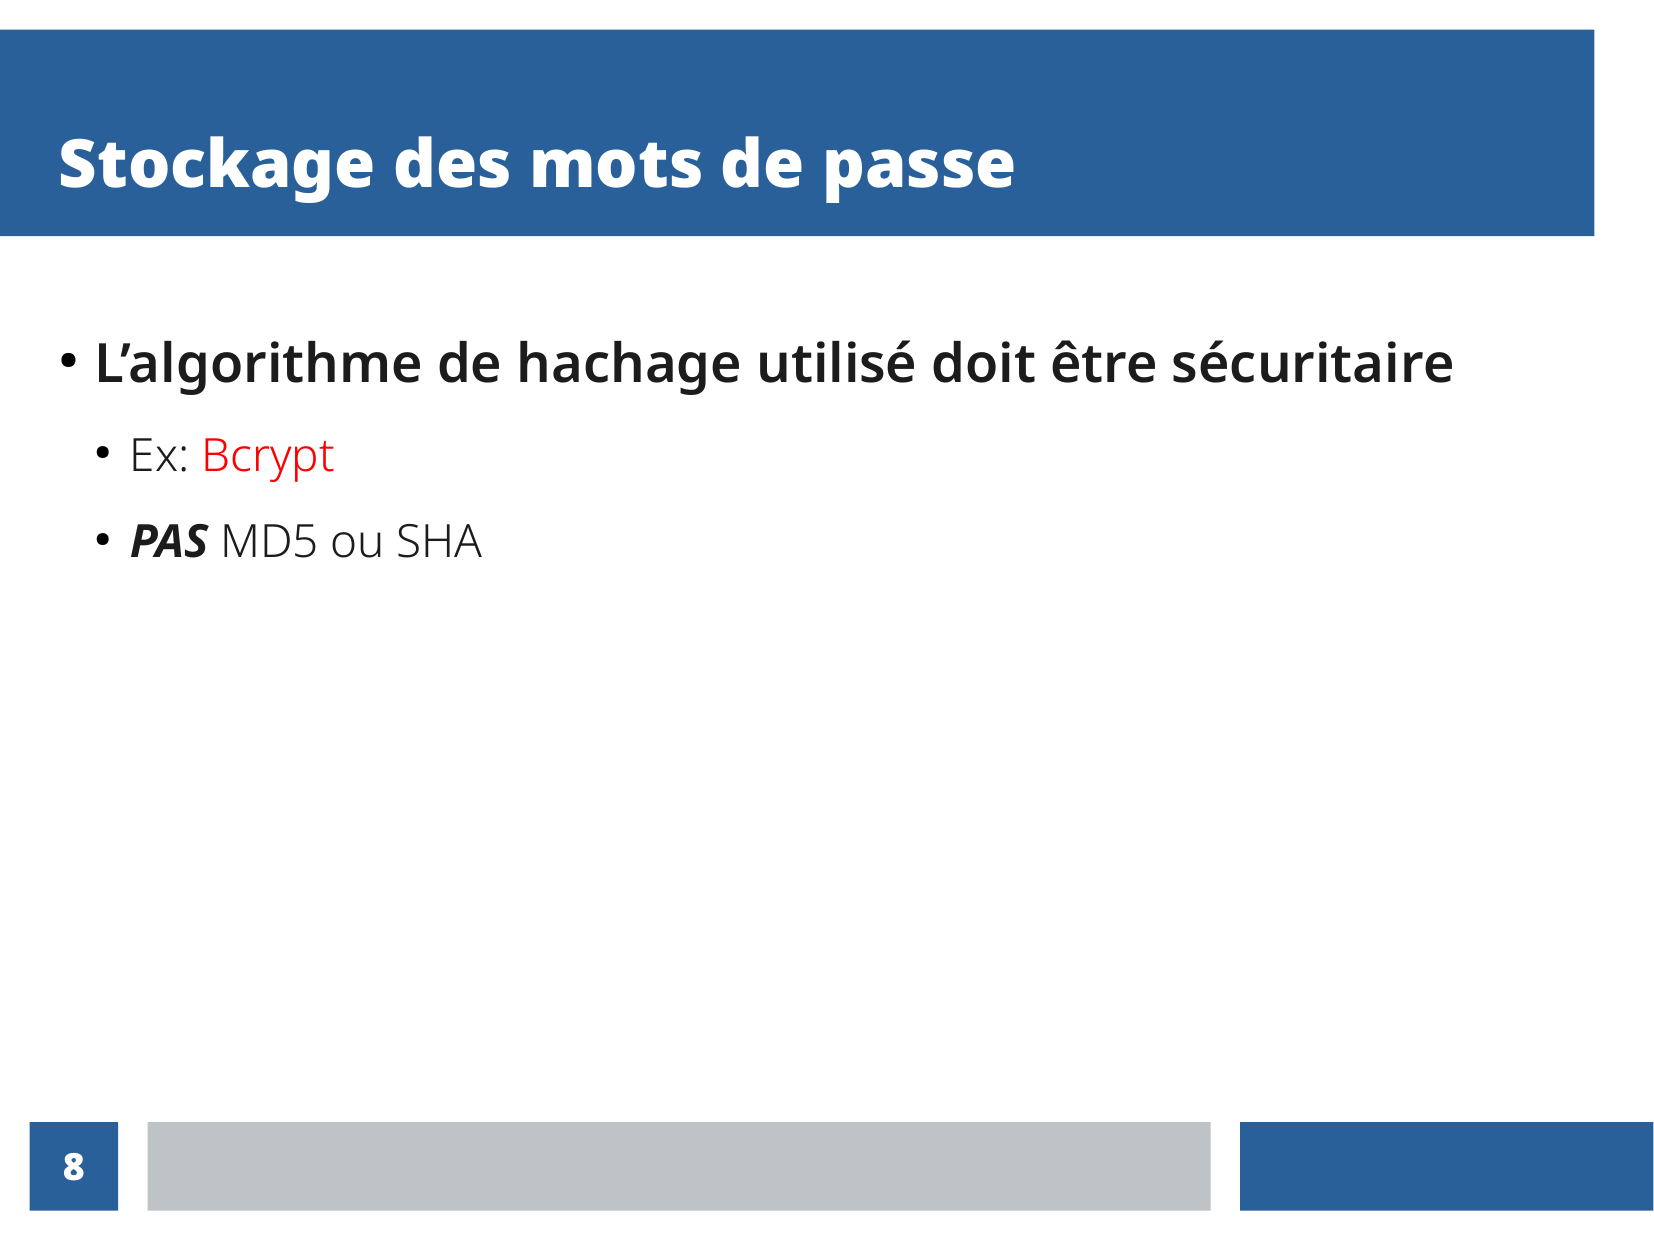

# Stockage des mots de passe
L’algorithme de hachage utilisé doit être sécuritaire
Ex: Bcrypt
PAS MD5 ou SHA
8